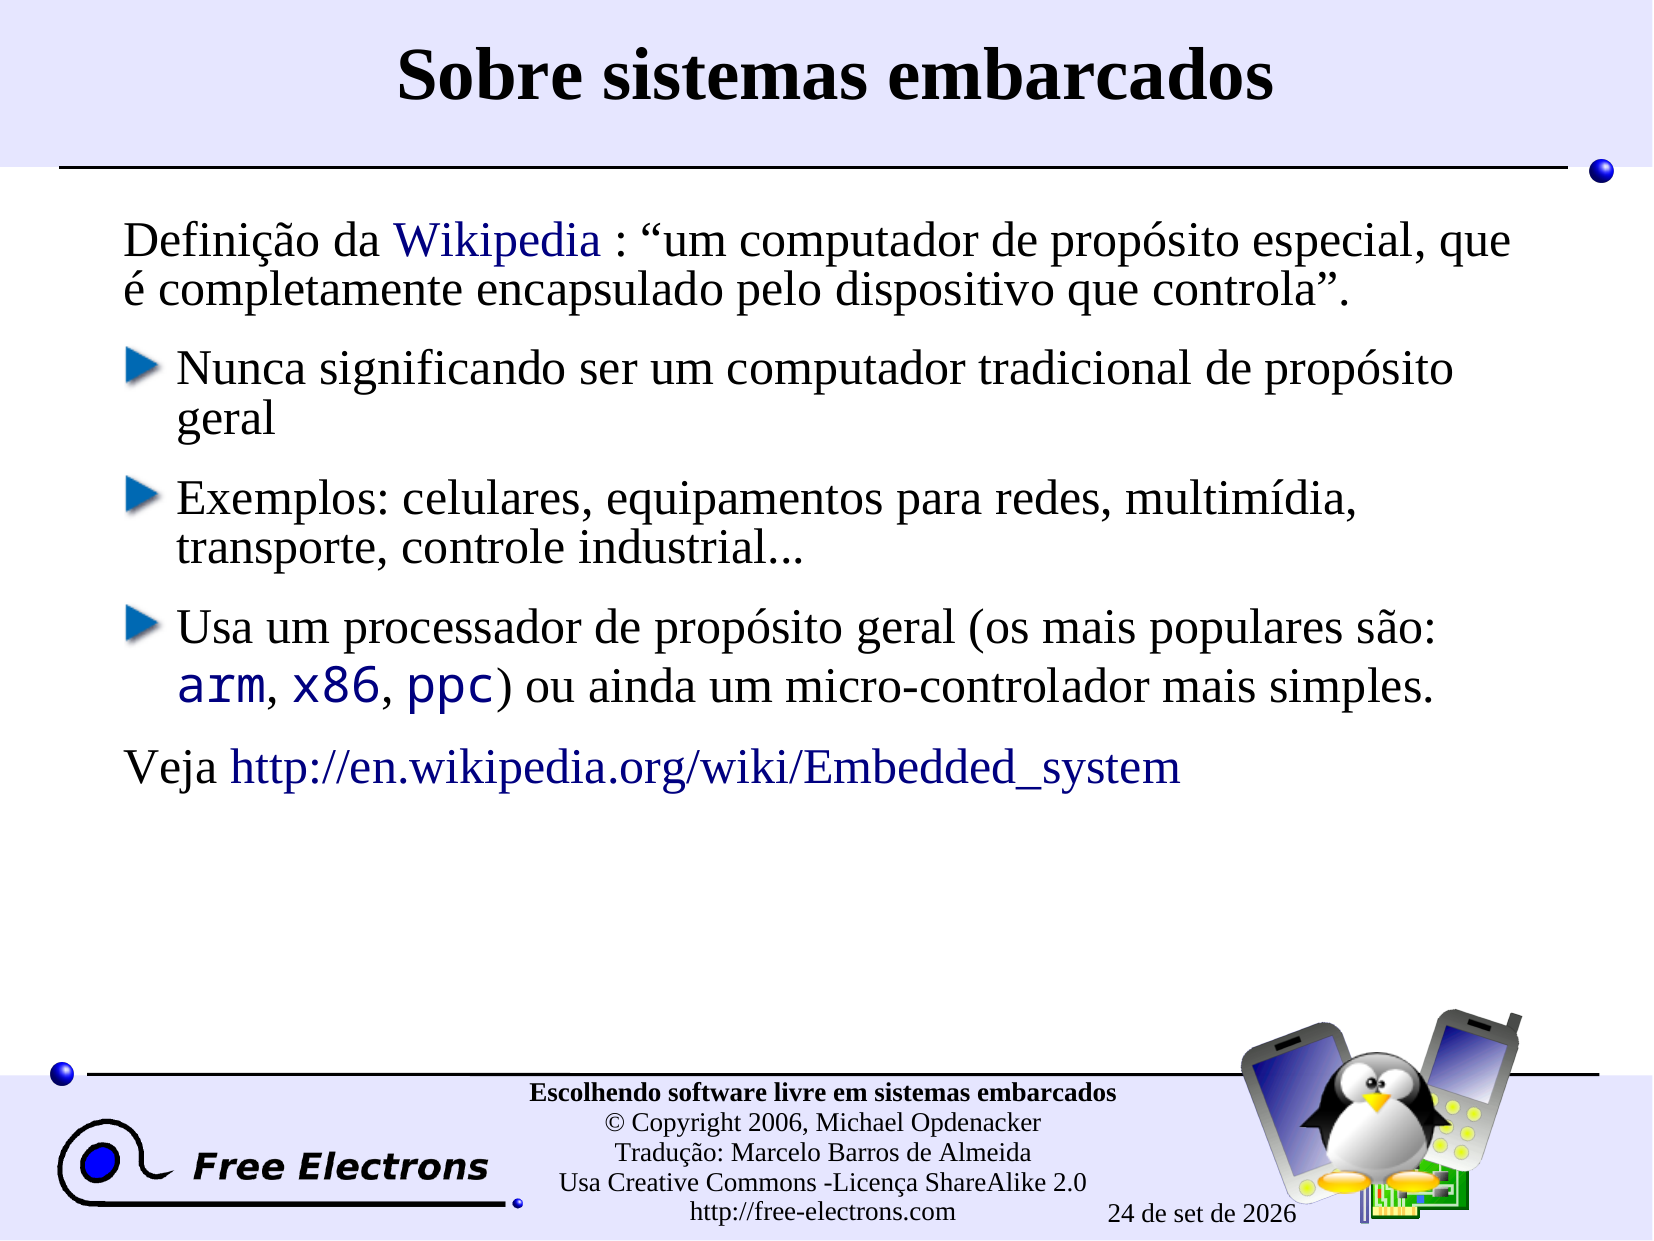

# Sobre sistemas embarcados
Definição da Wikipedia : “um computador de propósito especial, que é completamente encapsulado pelo dispositivo que controla”.
Nunca significando ser um computador tradicional de propósito geral
Exemplos: celulares, equipamentos para redes, multimídia, transporte, controle industrial...
Usa um processador de propósito geral (os mais populares são: arm, x86, ppc) ou ainda um micro-controlador mais simples.
Veja http://en.wikipedia.org/wiki/Embedded_system